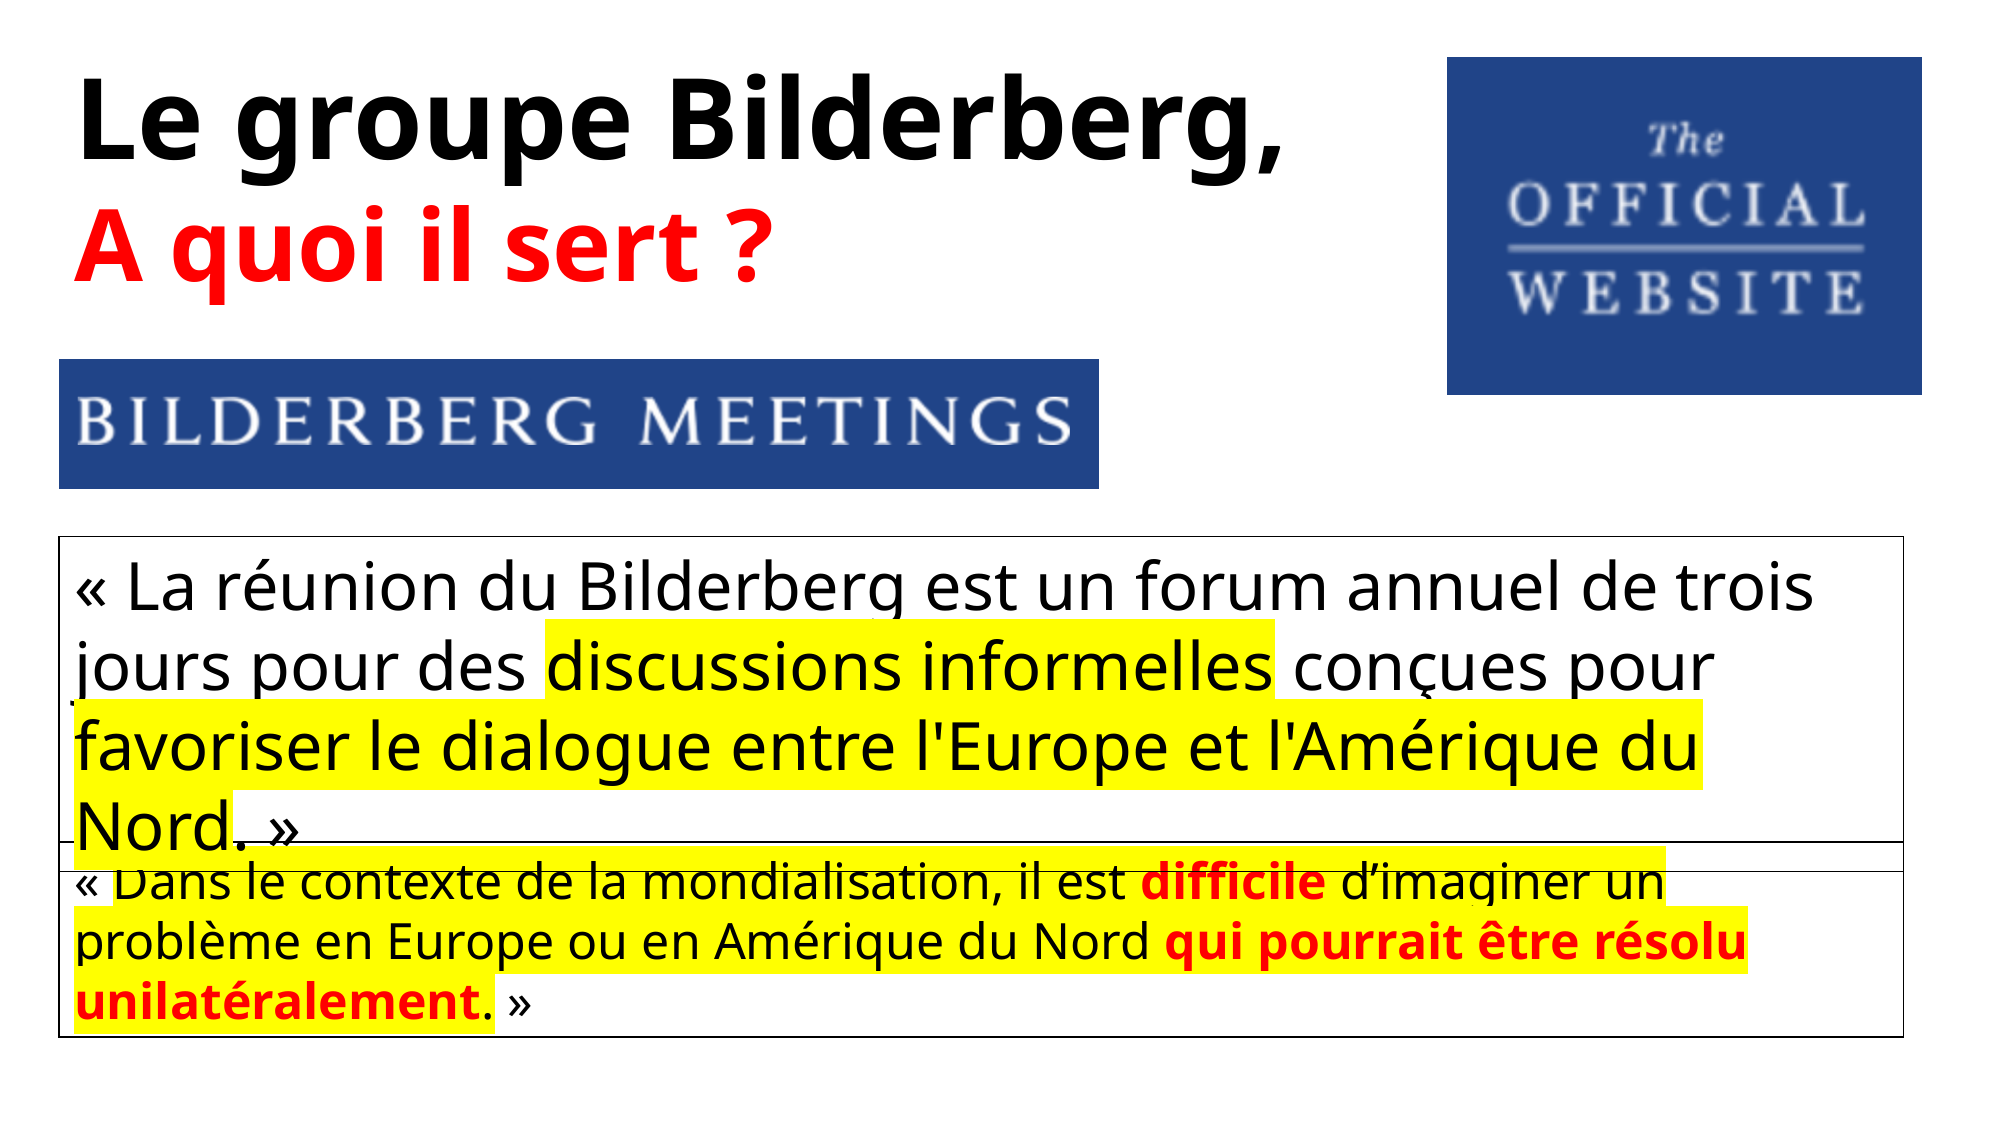

Le groupe Bilderberg,
A quoi il sert ?
« La réunion du Bilderberg est un forum annuel de trois jours pour des discussions informelles conçues pour favoriser le dialogue entre l'Europe et l'Amérique du Nord. »
« Dans le contexte de la mondialisation, il est difficile d’imaginer un problème en Europe ou en Amérique du Nord qui pourrait être résolu unilatéralement. »